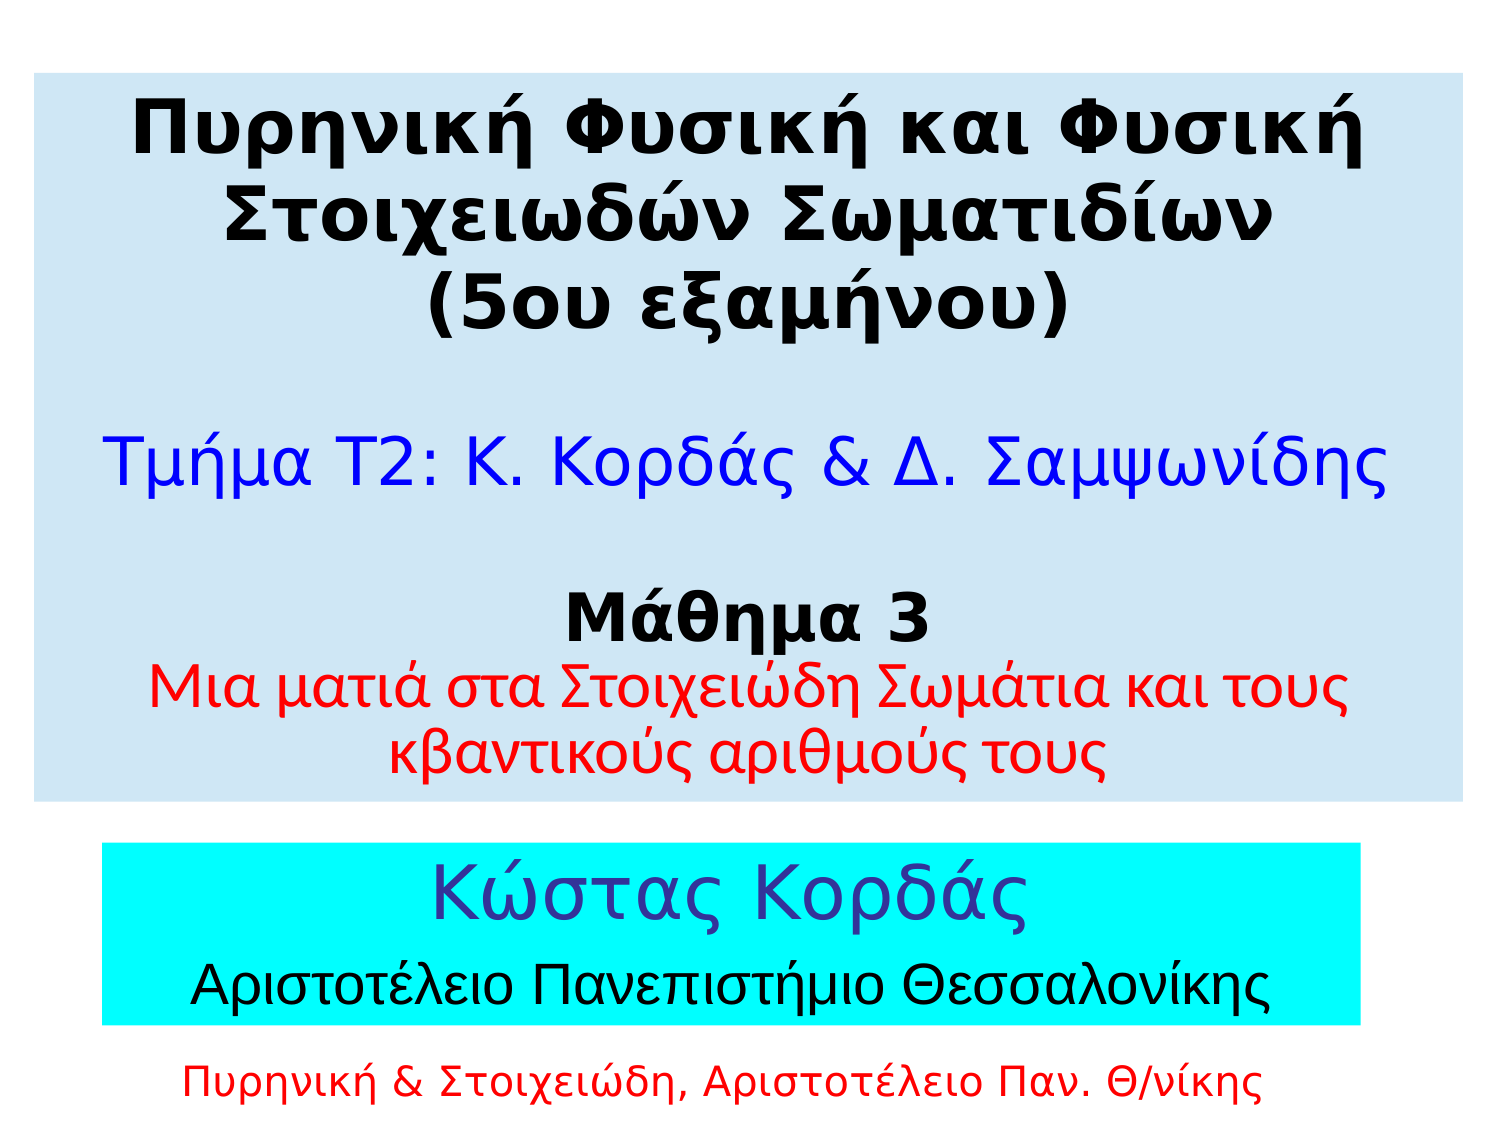

# Πυρηνική Φυσική και Φυσική Στοιχειωδών Σωματιδίων (5ου εξαμήνου) Τμήμα T2: Κ. Κορδάς & Δ. Σαμψωνίδης Μάθημα 3 Μια ματιά στα Στοιχειώδη Σωμάτια και τους κβαντικούς αριθμούς τους
Κώστας Κορδάς
Αριστοτέλειο Πανεπιστήμιο Θεσσαλονίκης
Πυρηνική & Στοιχειώδη, Αριστοτέλειο Παν. Θ/νίκης